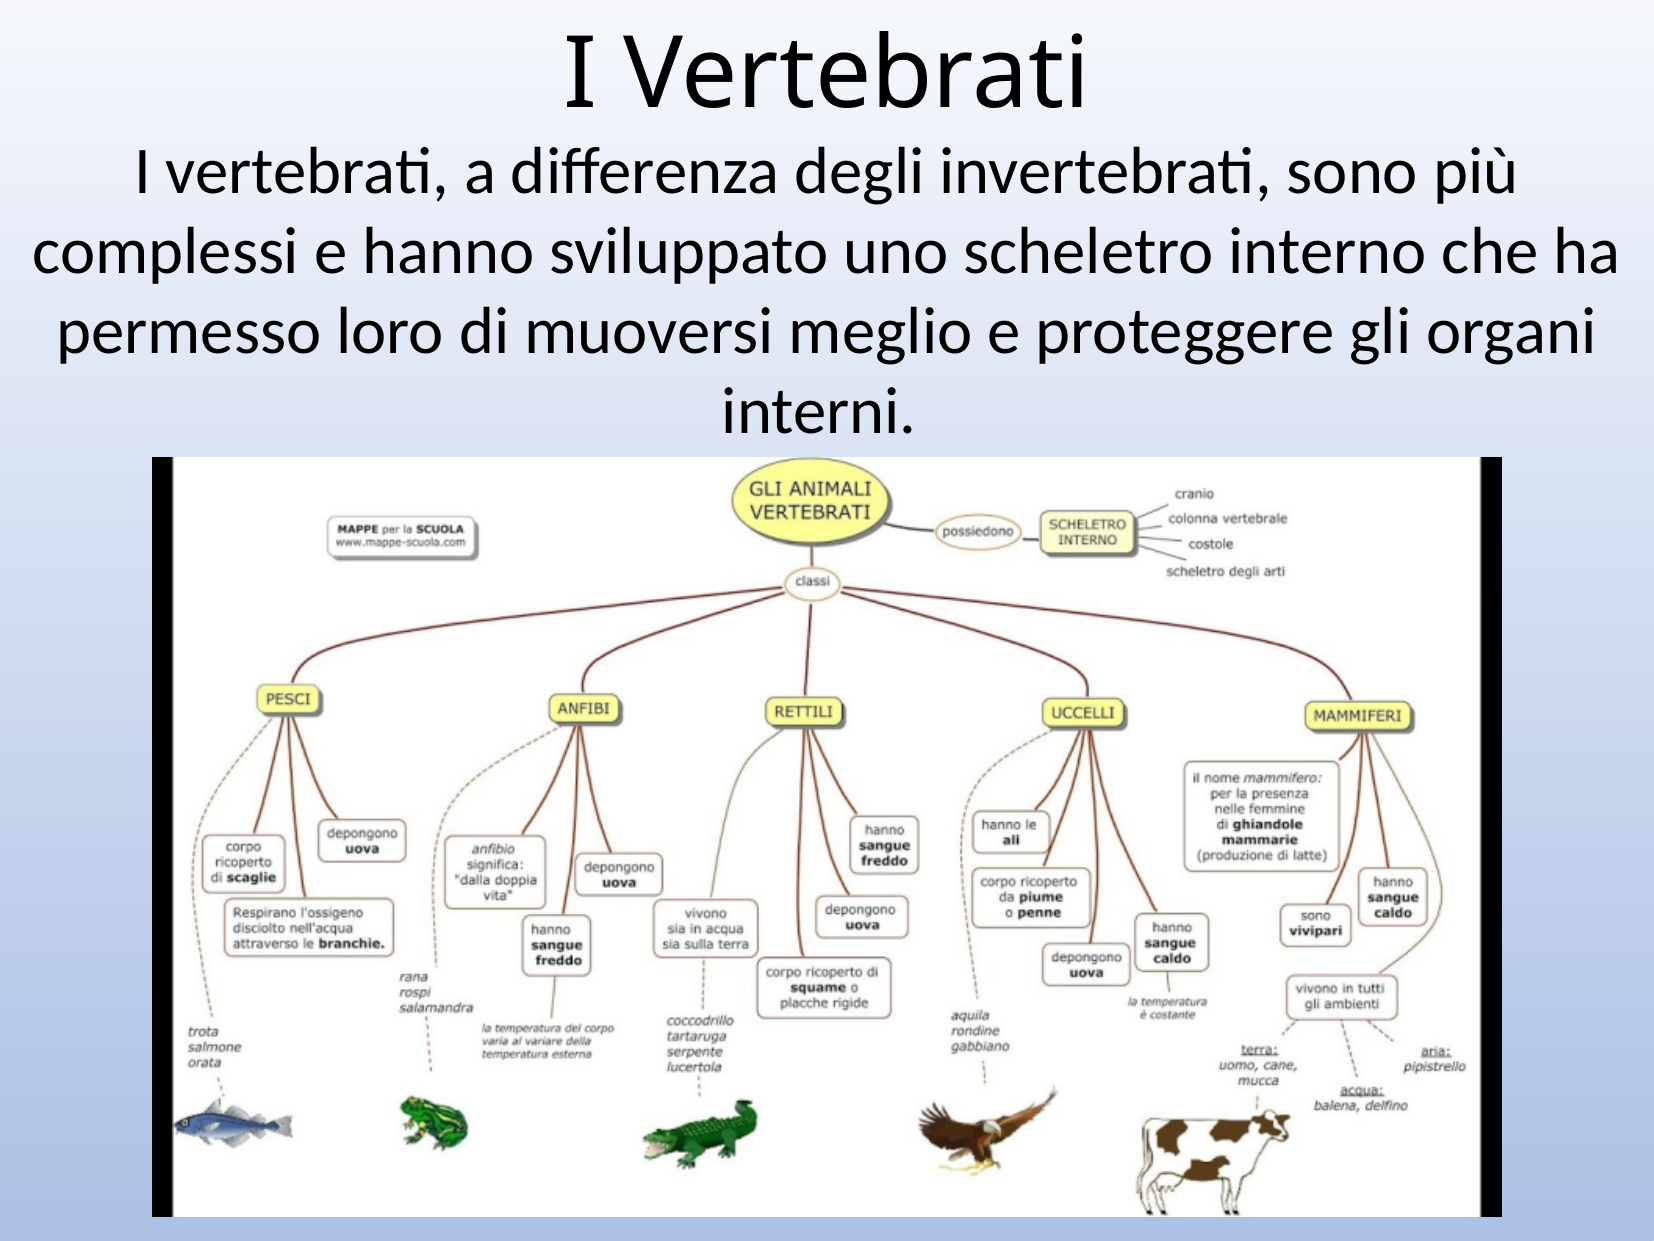

I Vertebrati
I vertebrati, a differenza degli invertebrati, sono più complessi e hanno sviluppato uno scheletro interno che ha permesso loro di muoversi meglio e proteggere gli organi interni.